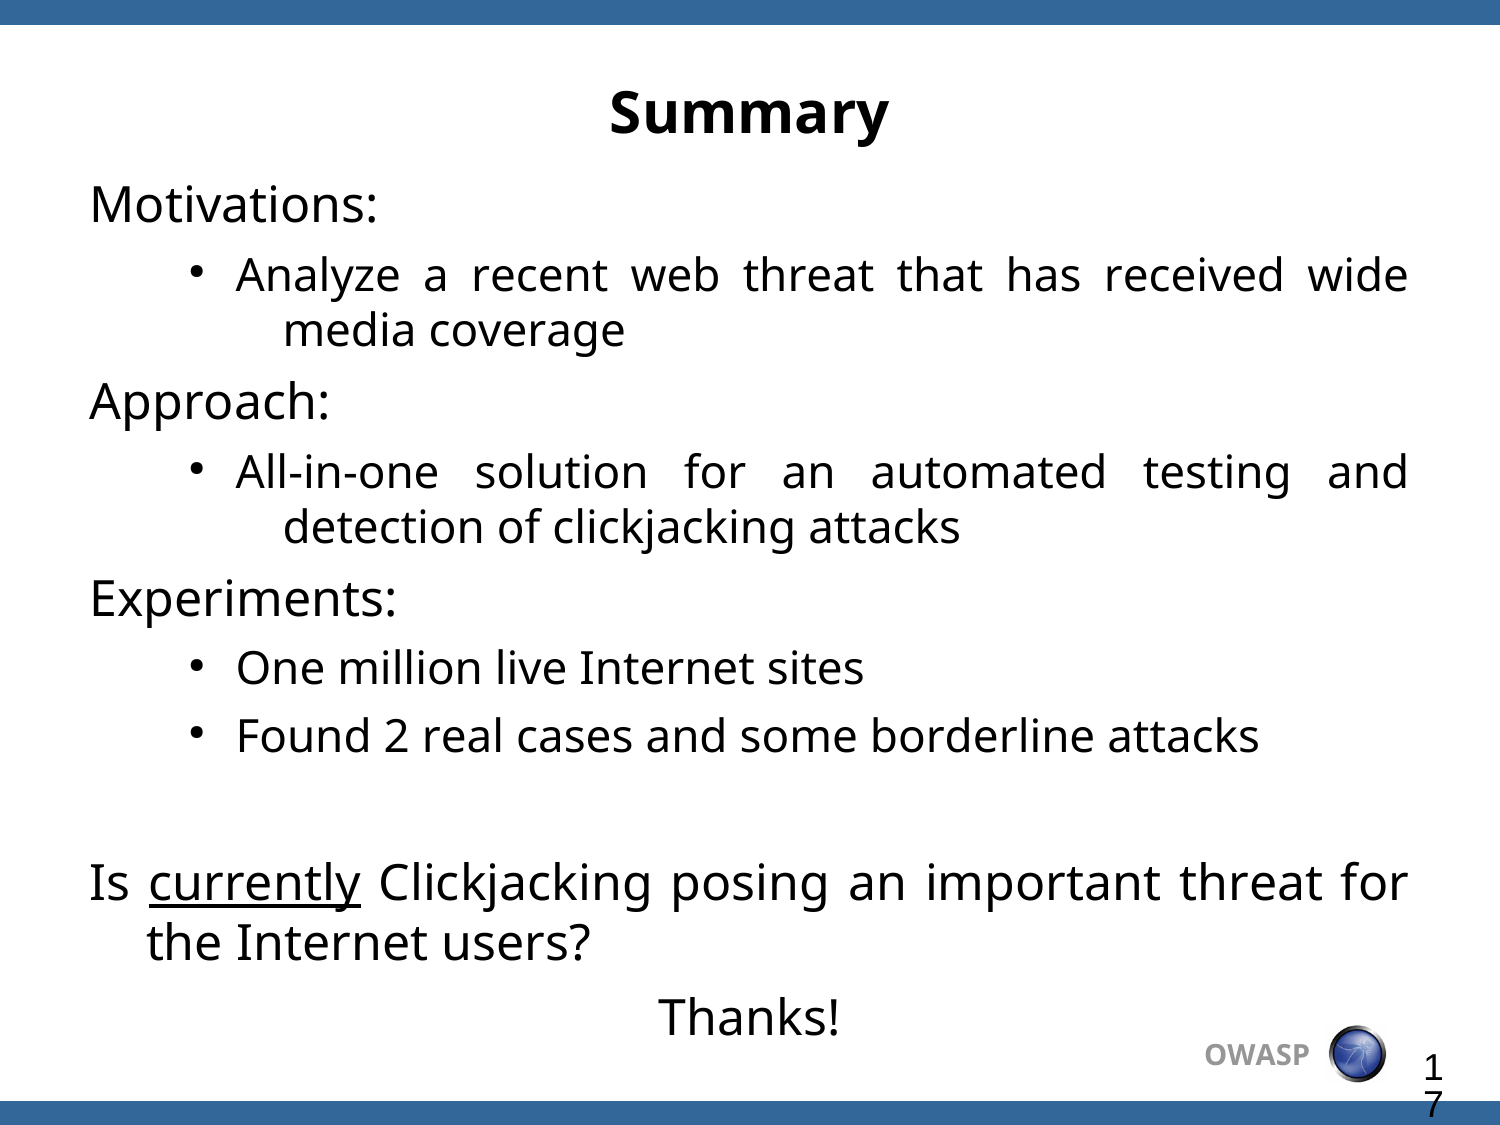

# Summary
Motivations:
Analyze a recent web threat that has received wide media coverage
Approach:
All-in-one solution for an automated testing and detection of clickjacking attacks
Experiments:
One million live Internet sites
Found 2 real cases and some borderline attacks
Is currently Clickjacking posing an important threat for the Internet users?
Thanks!
17